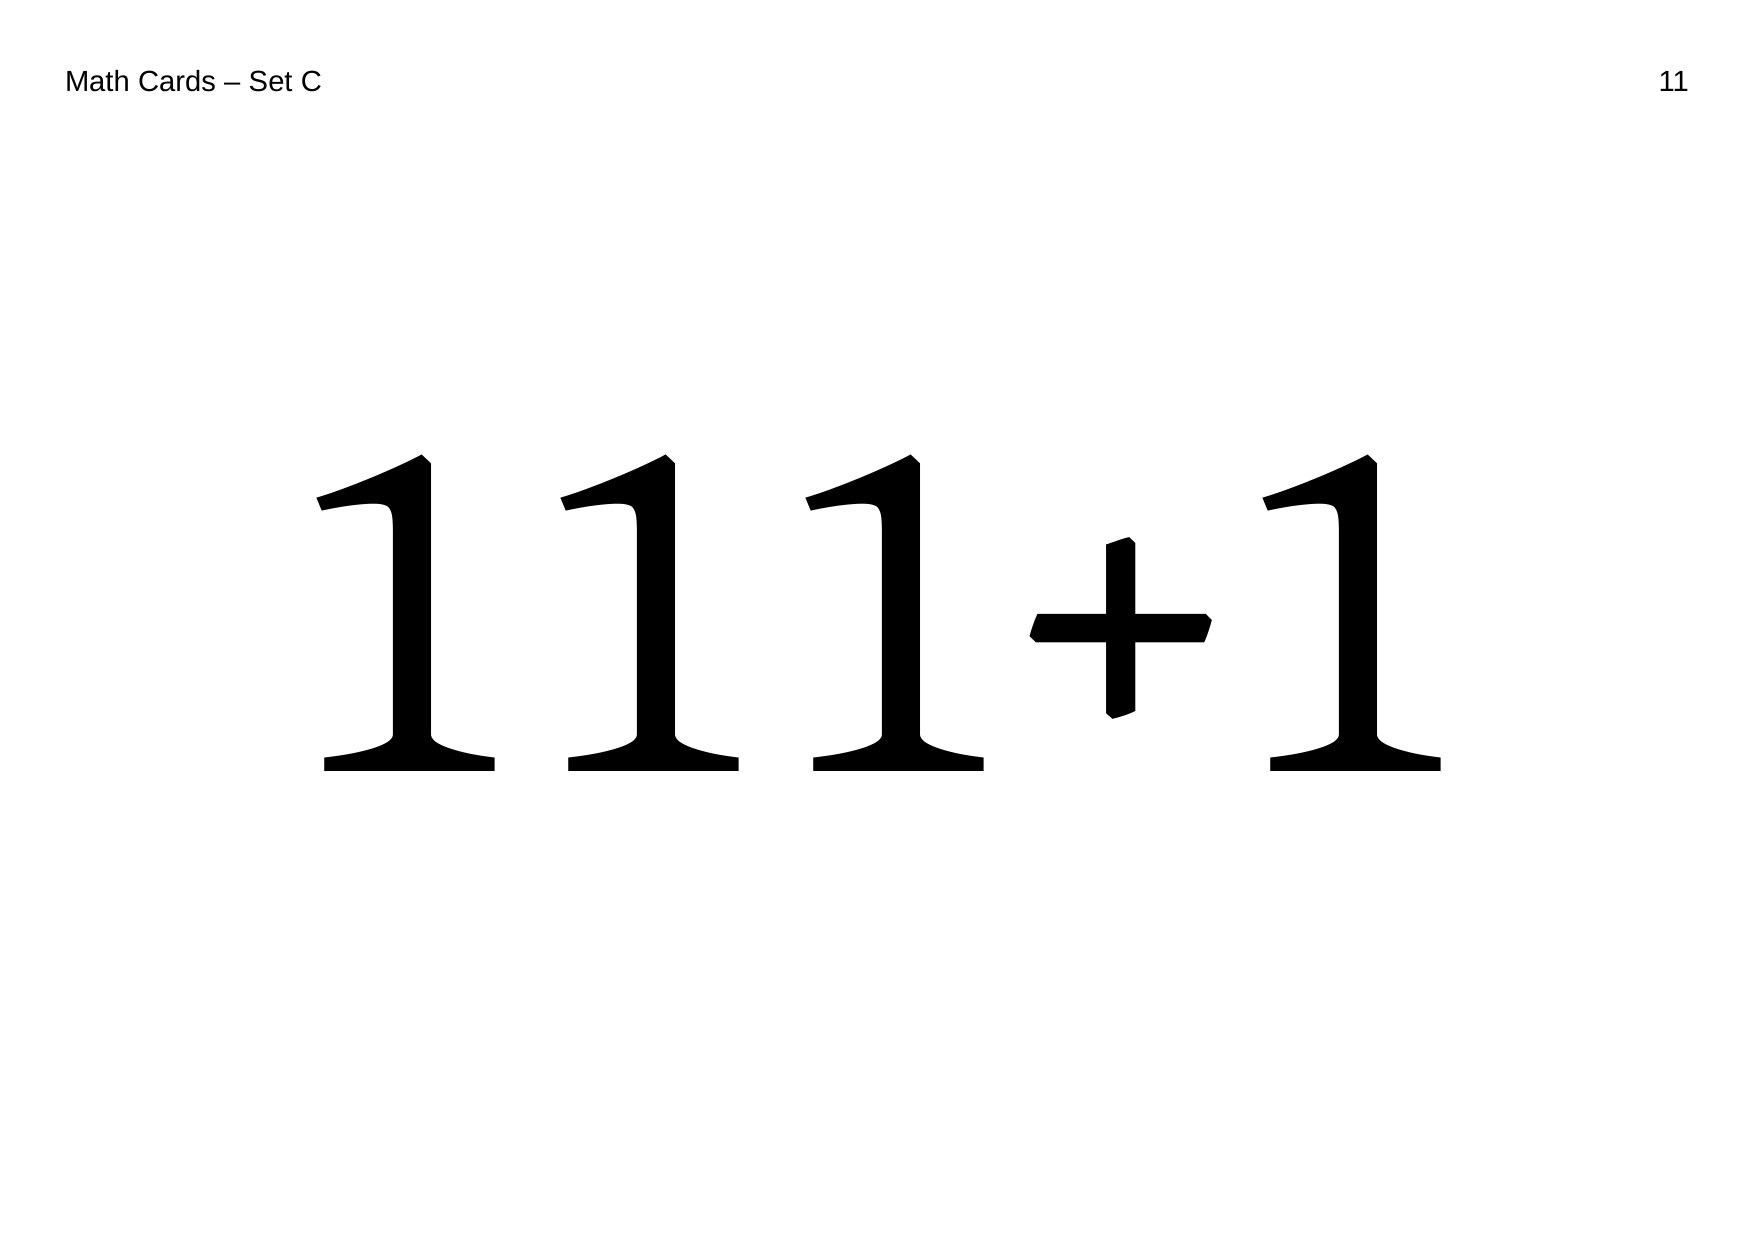

Math Cards – Set C
11
111+1